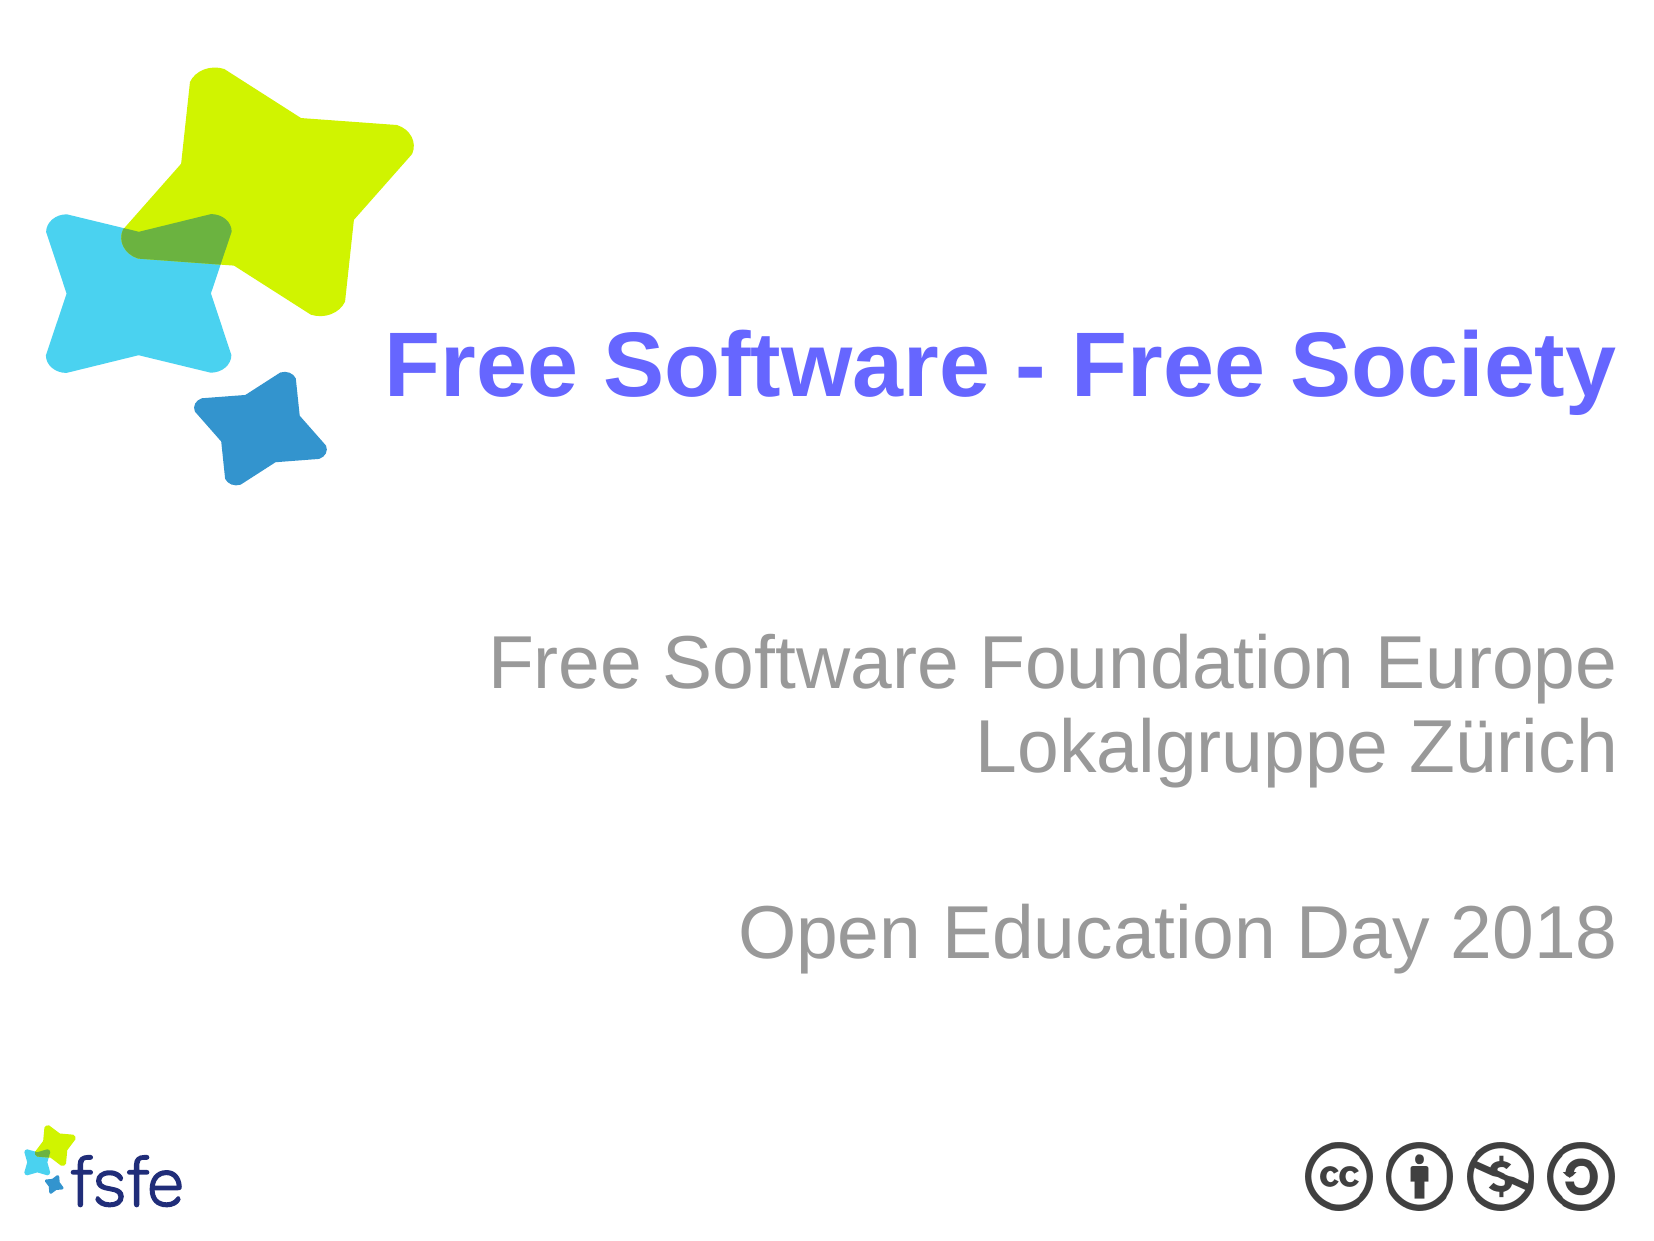

# Free Software - Free Society
Free Software Foundation Europe
Lokalgruppe Zürich
Open Education Day 2018